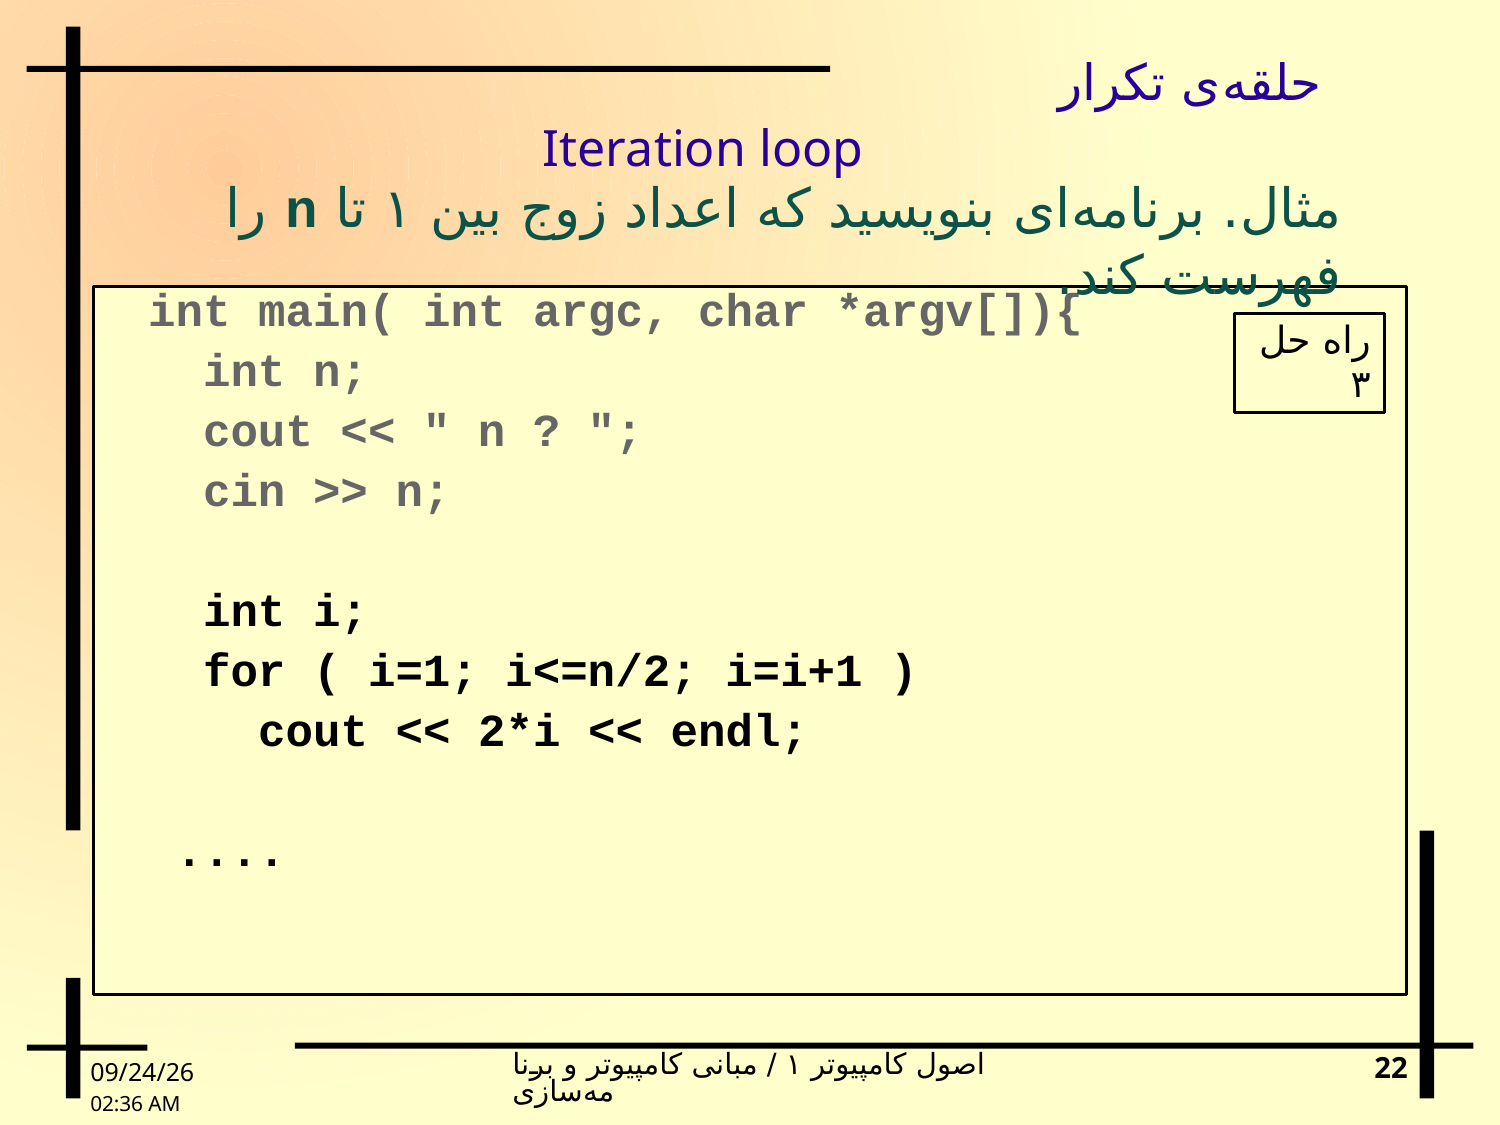

حلقه‌ی تکرار Iteration loop
مثال. برنامه‌ای بنویسید که اعداد زوج بین ۱ تا n را فهرست کند.
# int main( int argc, char *argv[]){
 int n;
 cout << " n ? ";
 cin >> n;
 int i;
 for ( i=1; i<=n/2; i=i+1 )
 cout << 2*i << endl;
 ....
راه حل ۳
اصول کامپیوتر ۱ / مبانی کامپیوتر و برنامه‌سازی
22